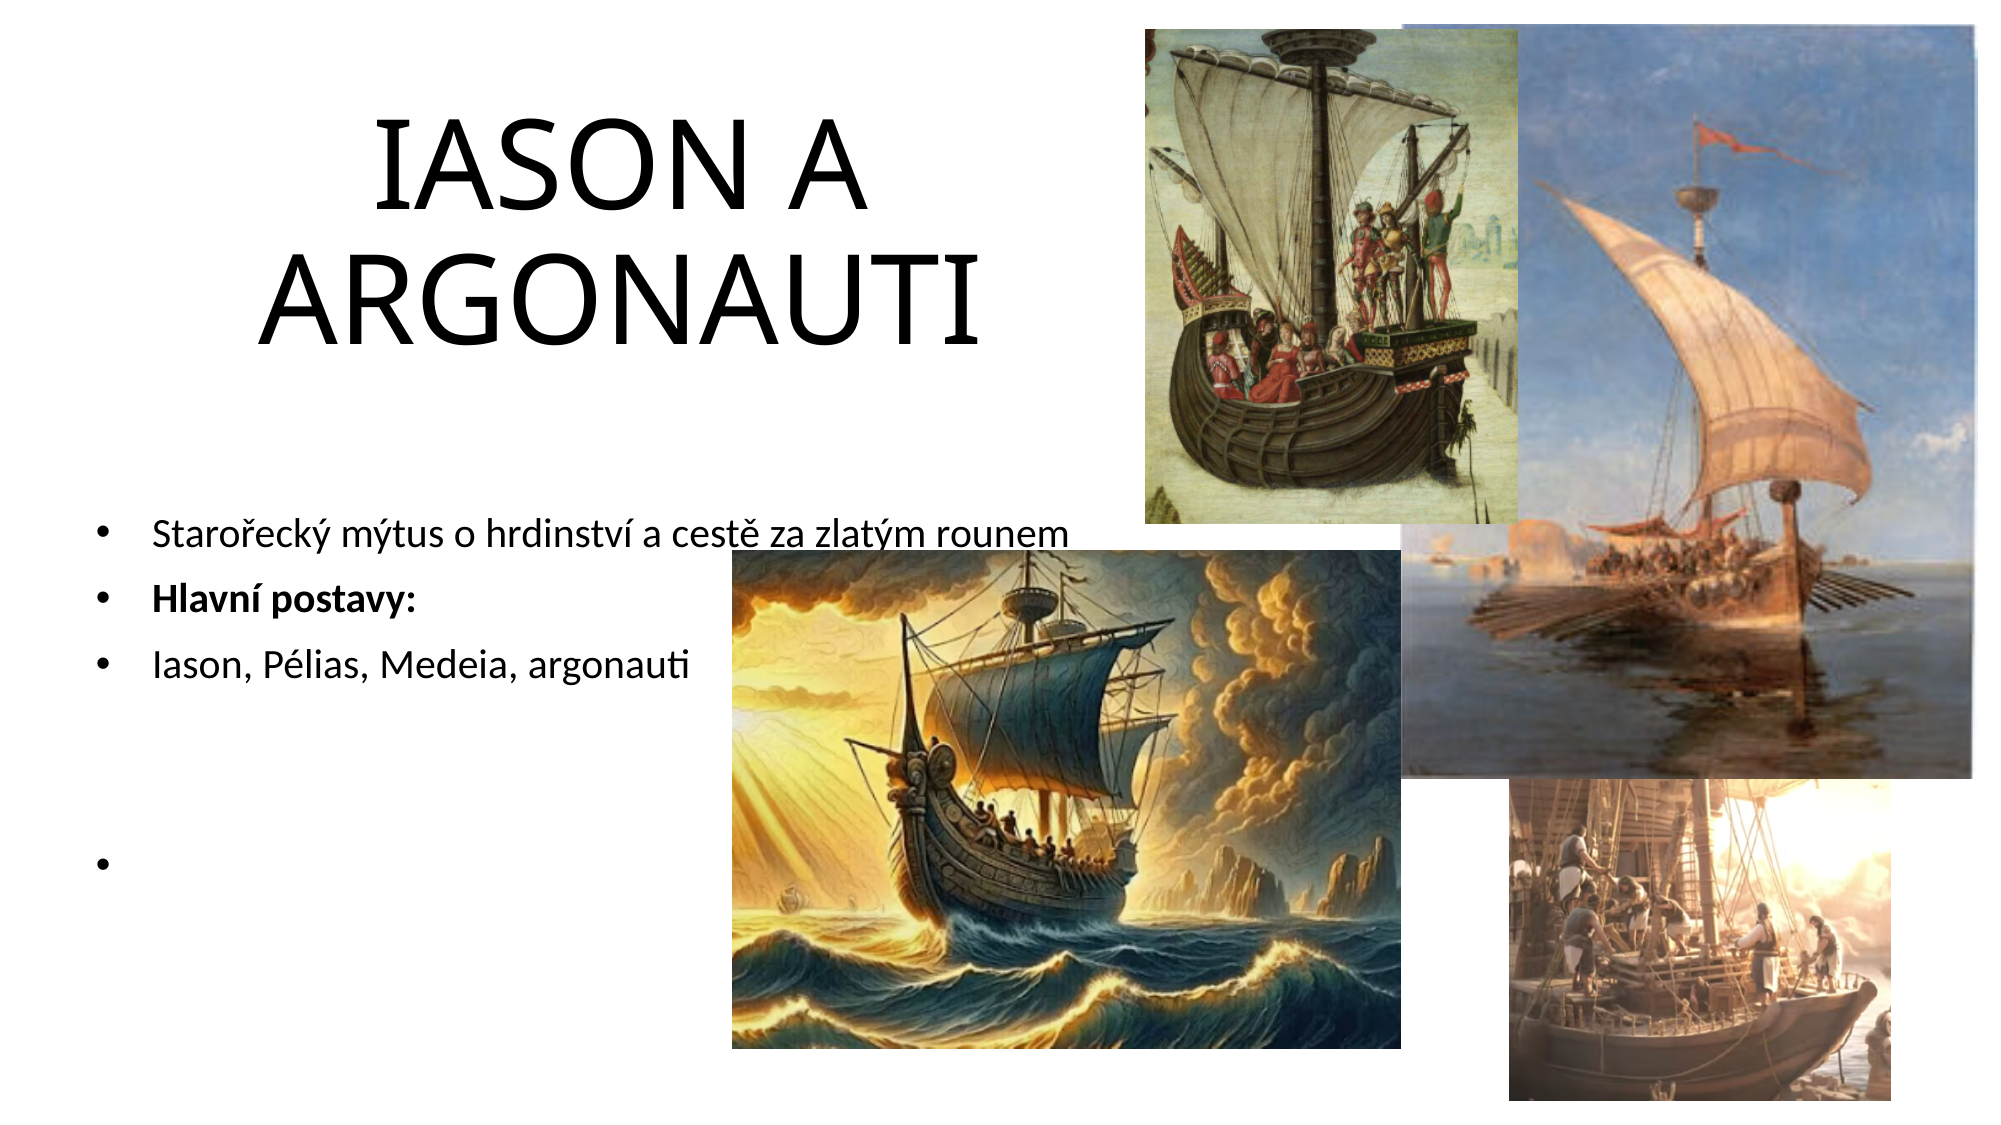

# IASON A ARGONAUTI
Starořecký mýtus o hrdinství a cestě za zlatým rounem
Hlavní postavy:
Iason, Pélias, Medeia, argonauti